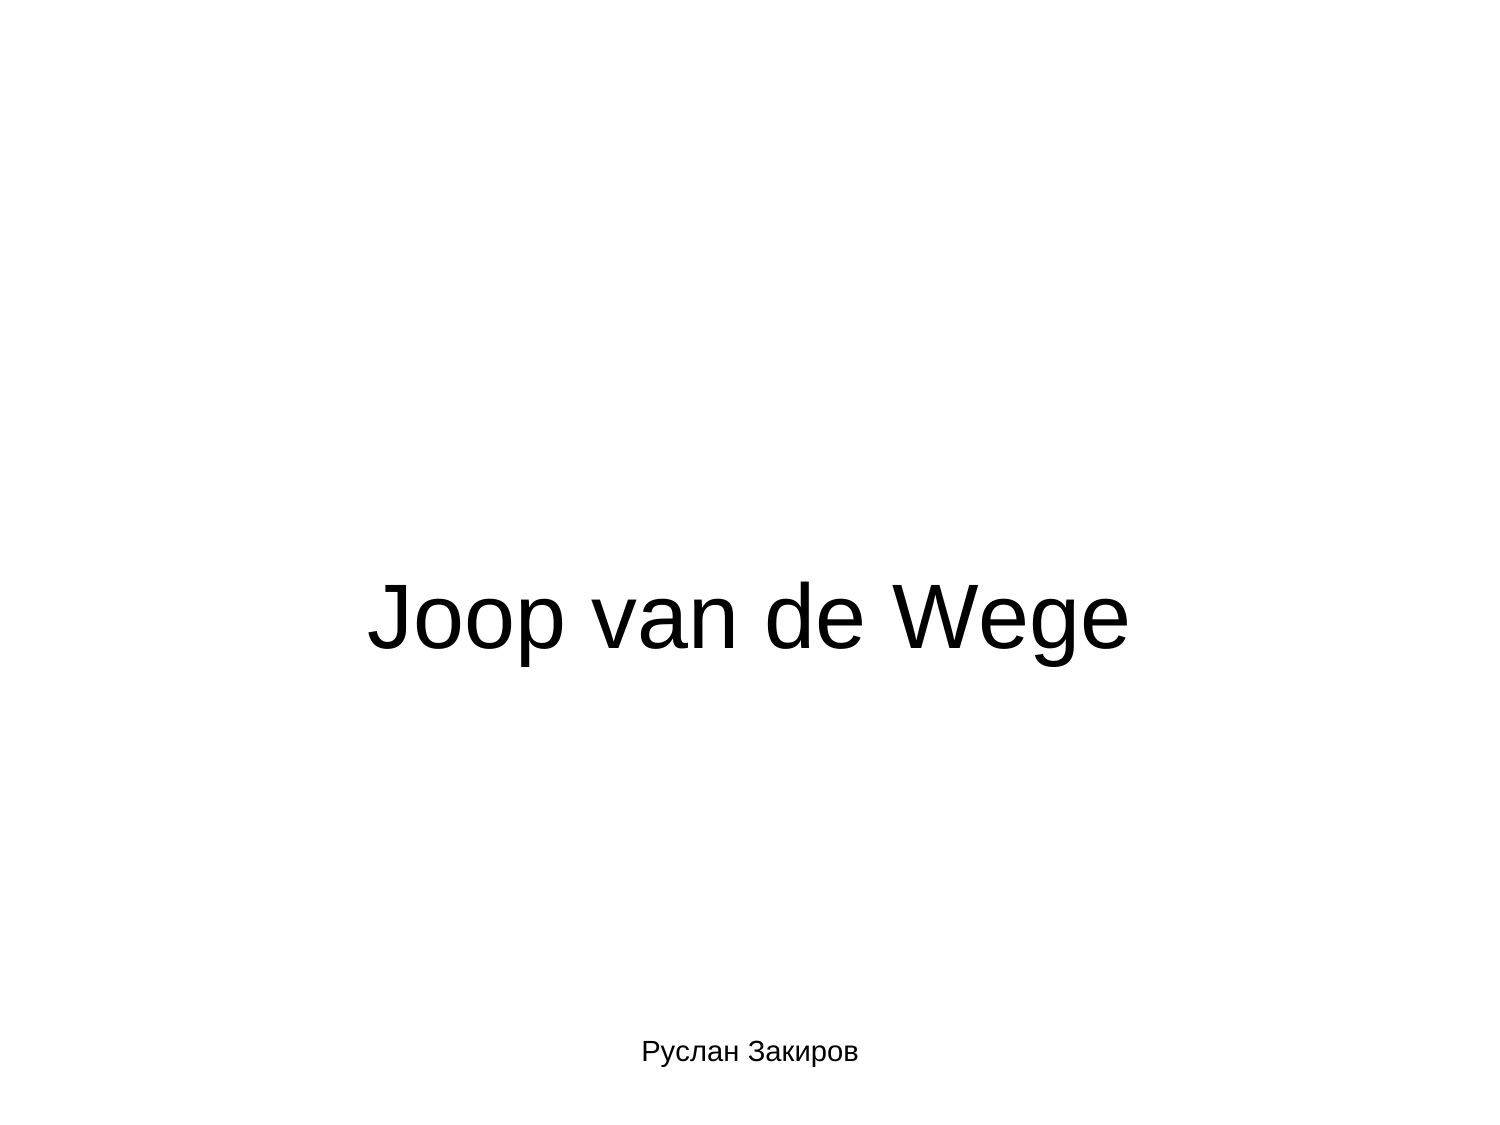

# Joop van de Wege
Руслан Закиров